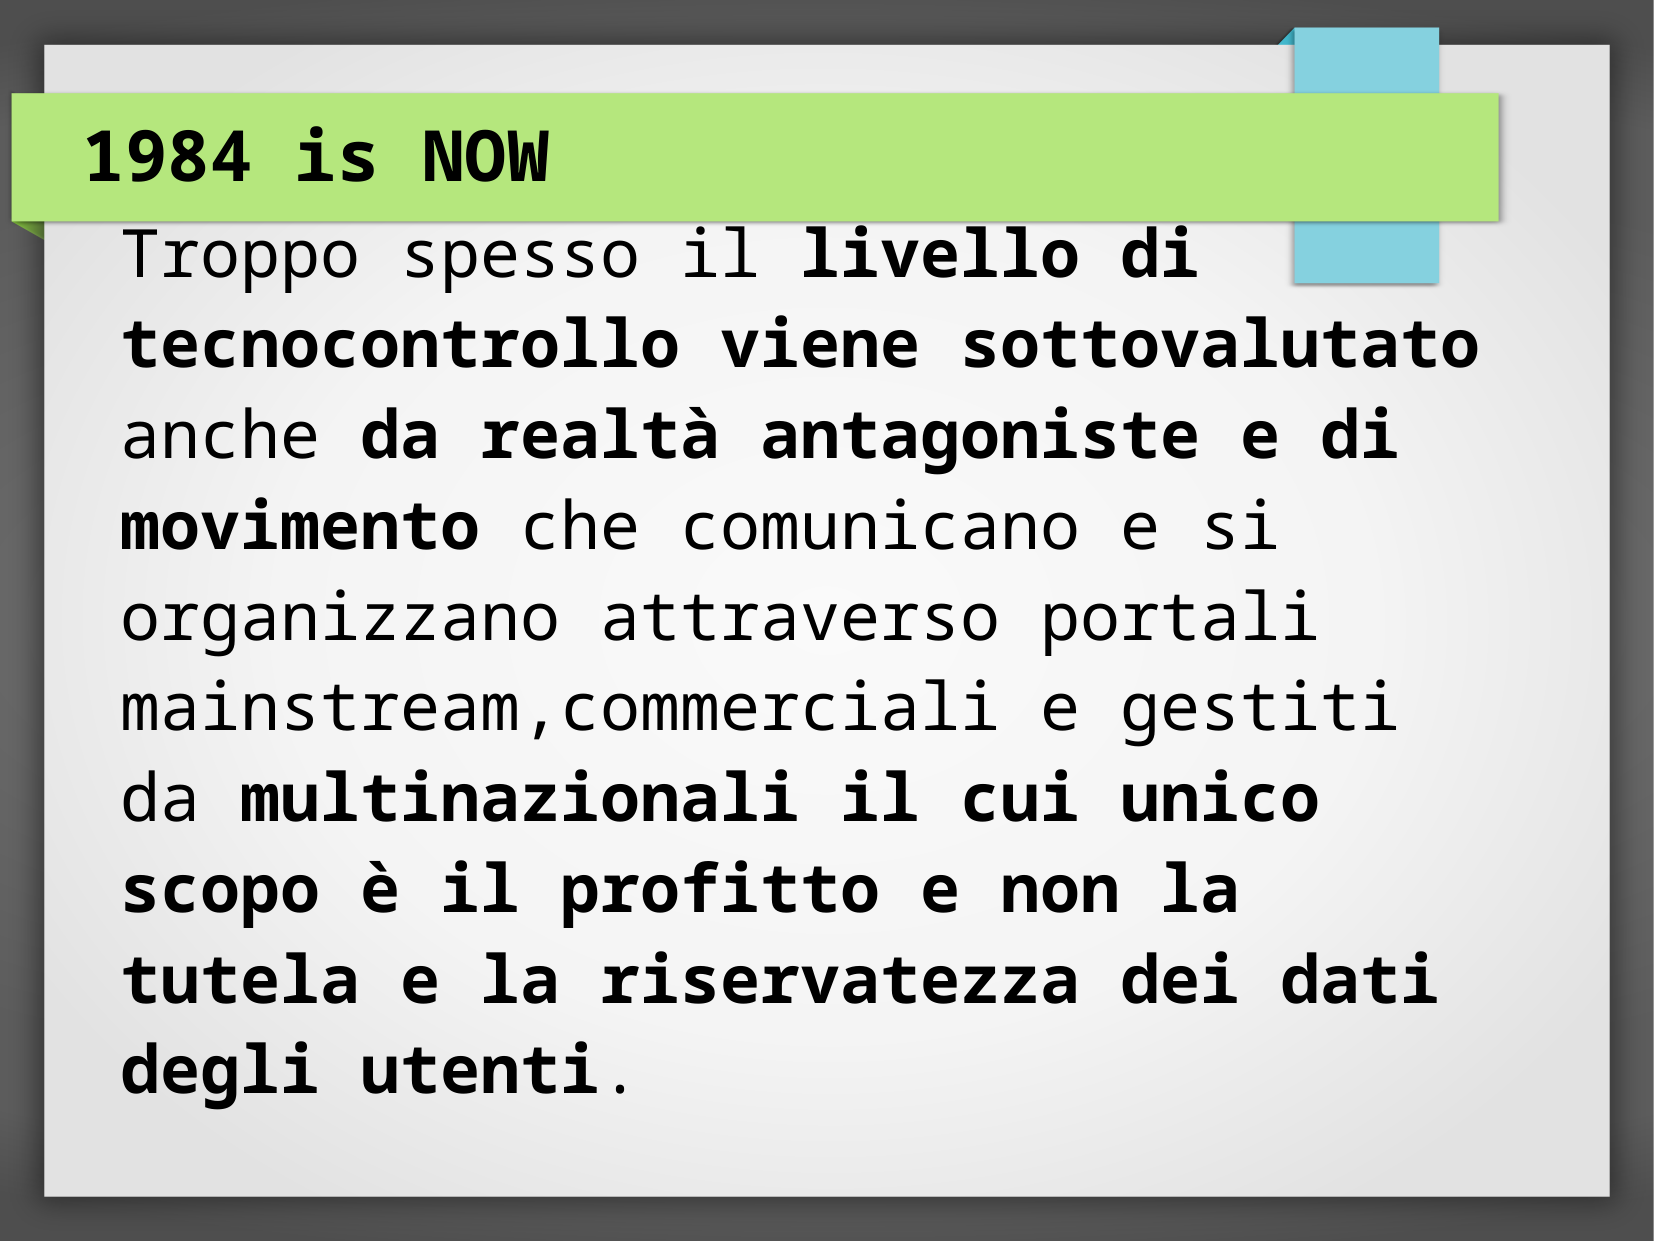

# 1984 is NOW
Troppo spesso il livello di tecnocontrollo viene sottovalutato anche da realtà antagoniste e di movimento che comunicano e si organizzano attraverso portali mainstream,commerciali e gestiti da multinazionali il cui unico scopo è il profitto e non la tutela e la riservatezza dei dati degli utenti.